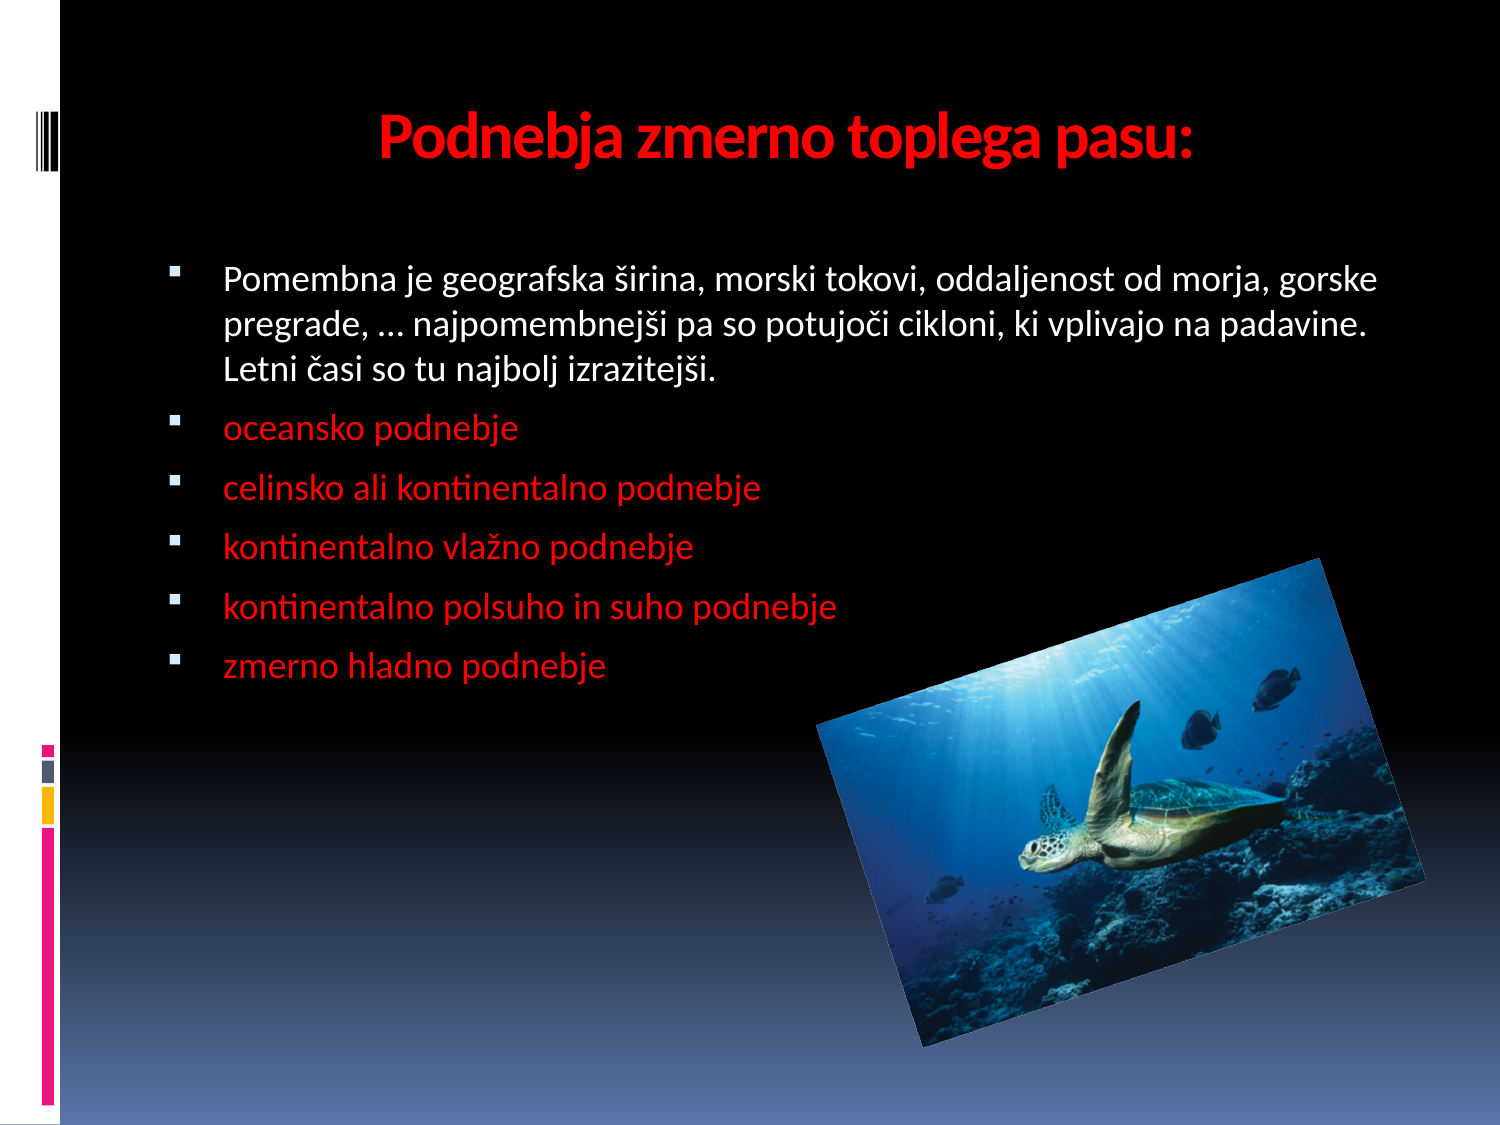

# Podnebja zmerno toplega pasu:
Pomembna je geografska širina, morski tokovi, oddaljenost od morja, gorske pregrade, … najpomembnejši pa so potujoči cikloni, ki vplivajo na padavine. Letni časi so tu najbolj izrazitejši.
oceansko podnebje
celinsko ali kontinentalno podnebje
kontinentalno vlažno podnebje
kontinentalno polsuho in suho podnebje
zmerno hladno podnebje